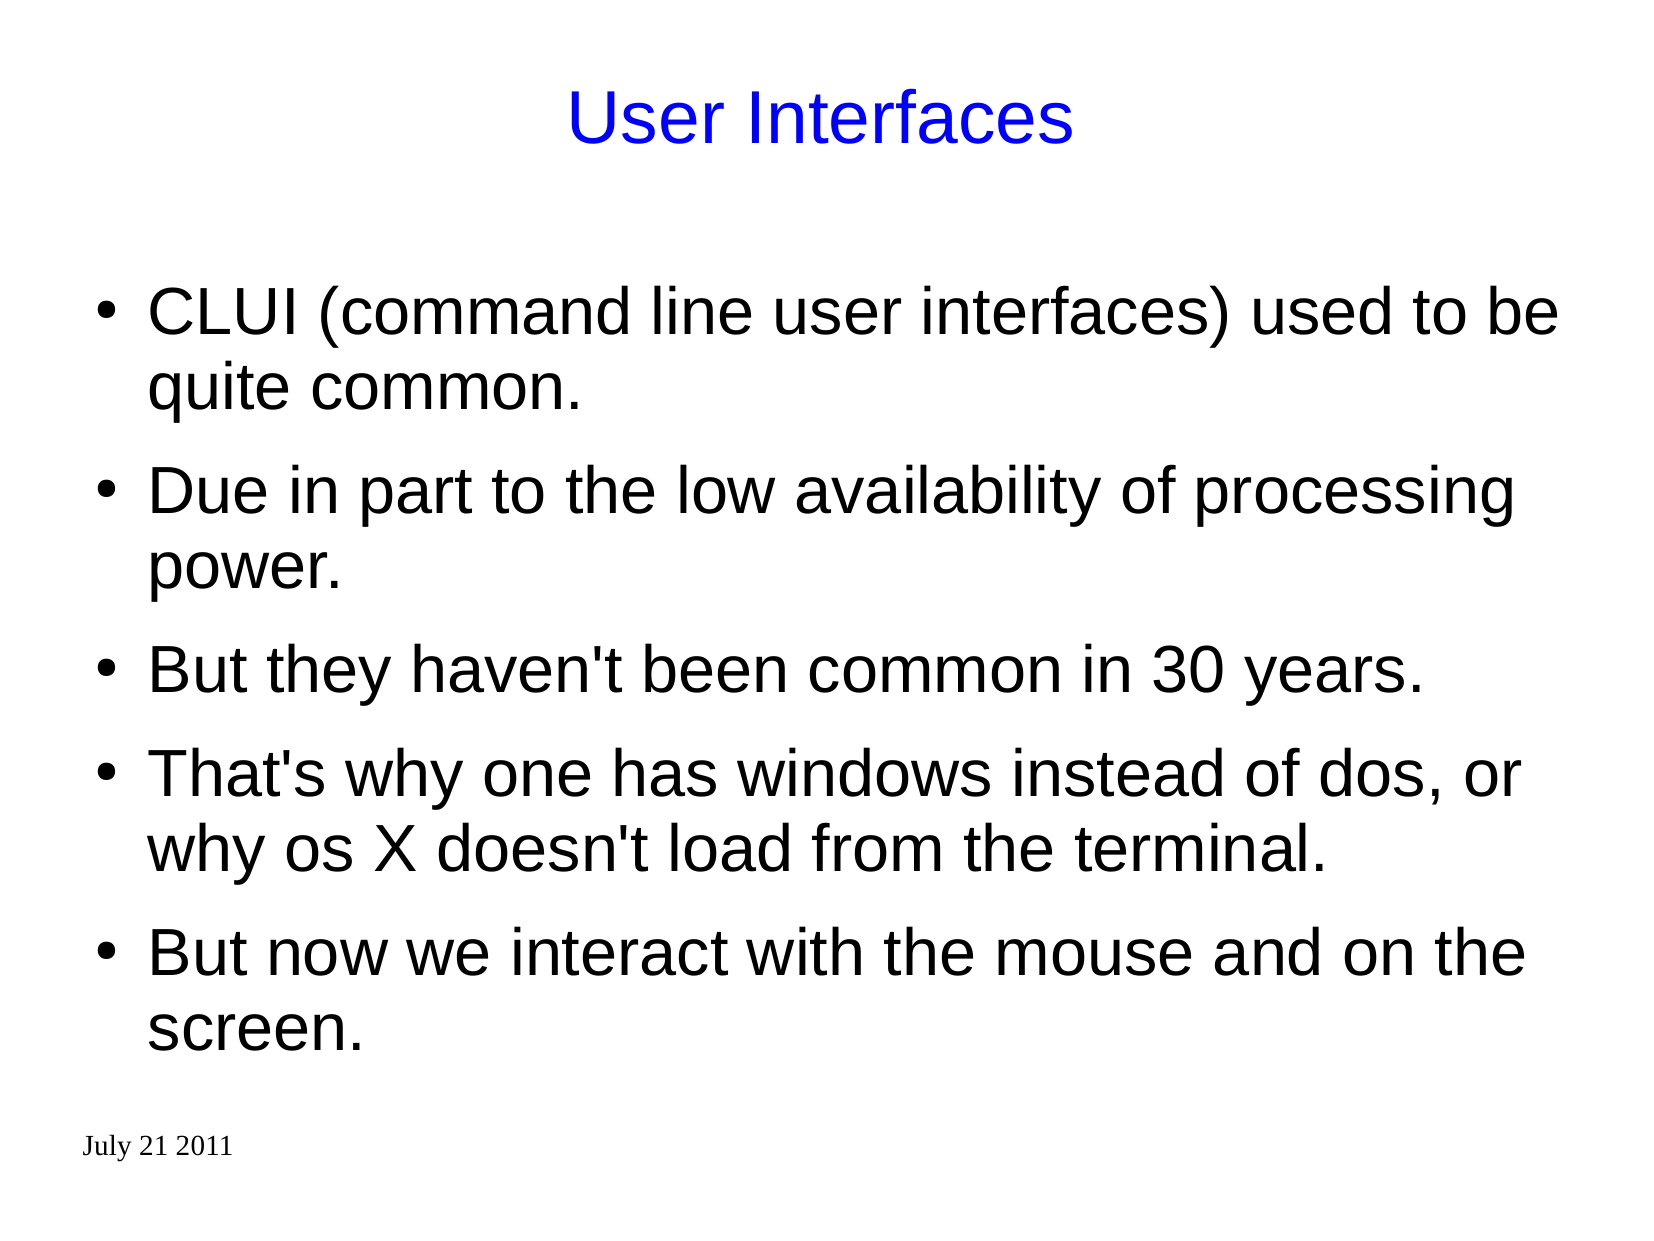

# User Interfaces
CLUI (command line user interfaces) used to be quite common.
Due in part to the low availability of processing power.
But they haven't been common in 30 years.
That's why one has windows instead of dos, or why os X doesn't load from the terminal.
But now we interact with the mouse and on the screen.
July 21 2011